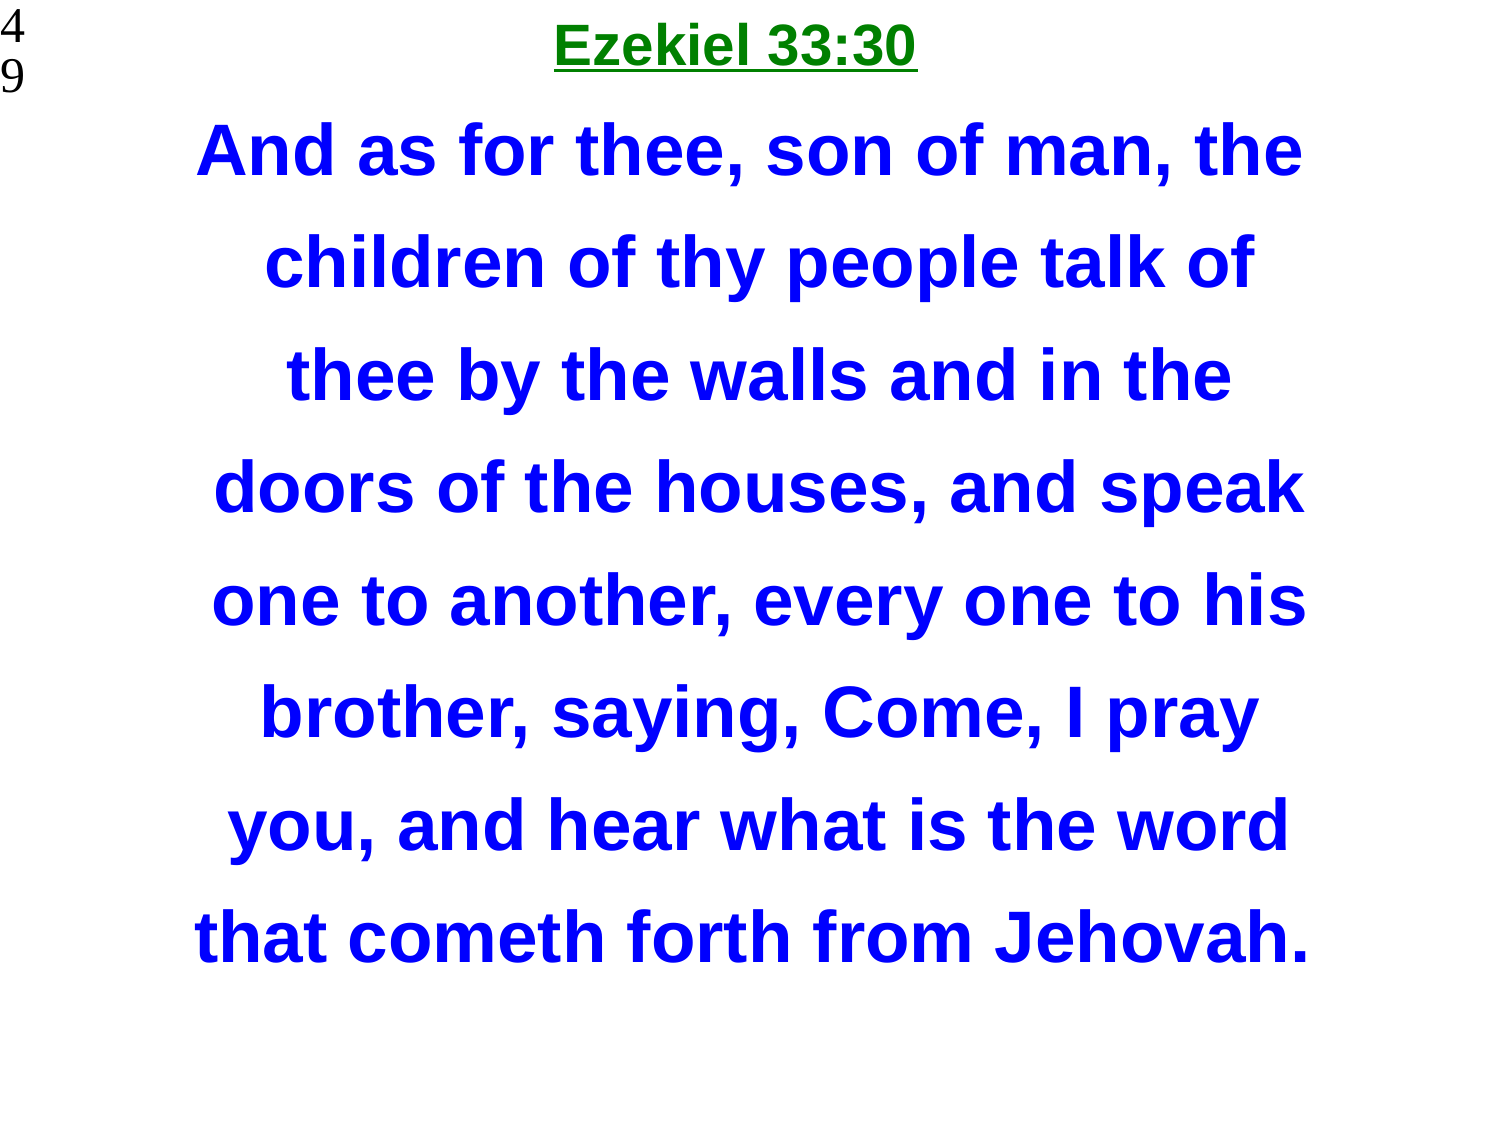

Ezekiel 33:30
And as for thee, son of man, the
 children of thy people talk of
 thee by the walls and in the
 doors of the houses, and speak
 one to another, every one to his
 brother, saying, Come, I pray
 you, and hear what is the word
 that cometh forth from Jehovah.